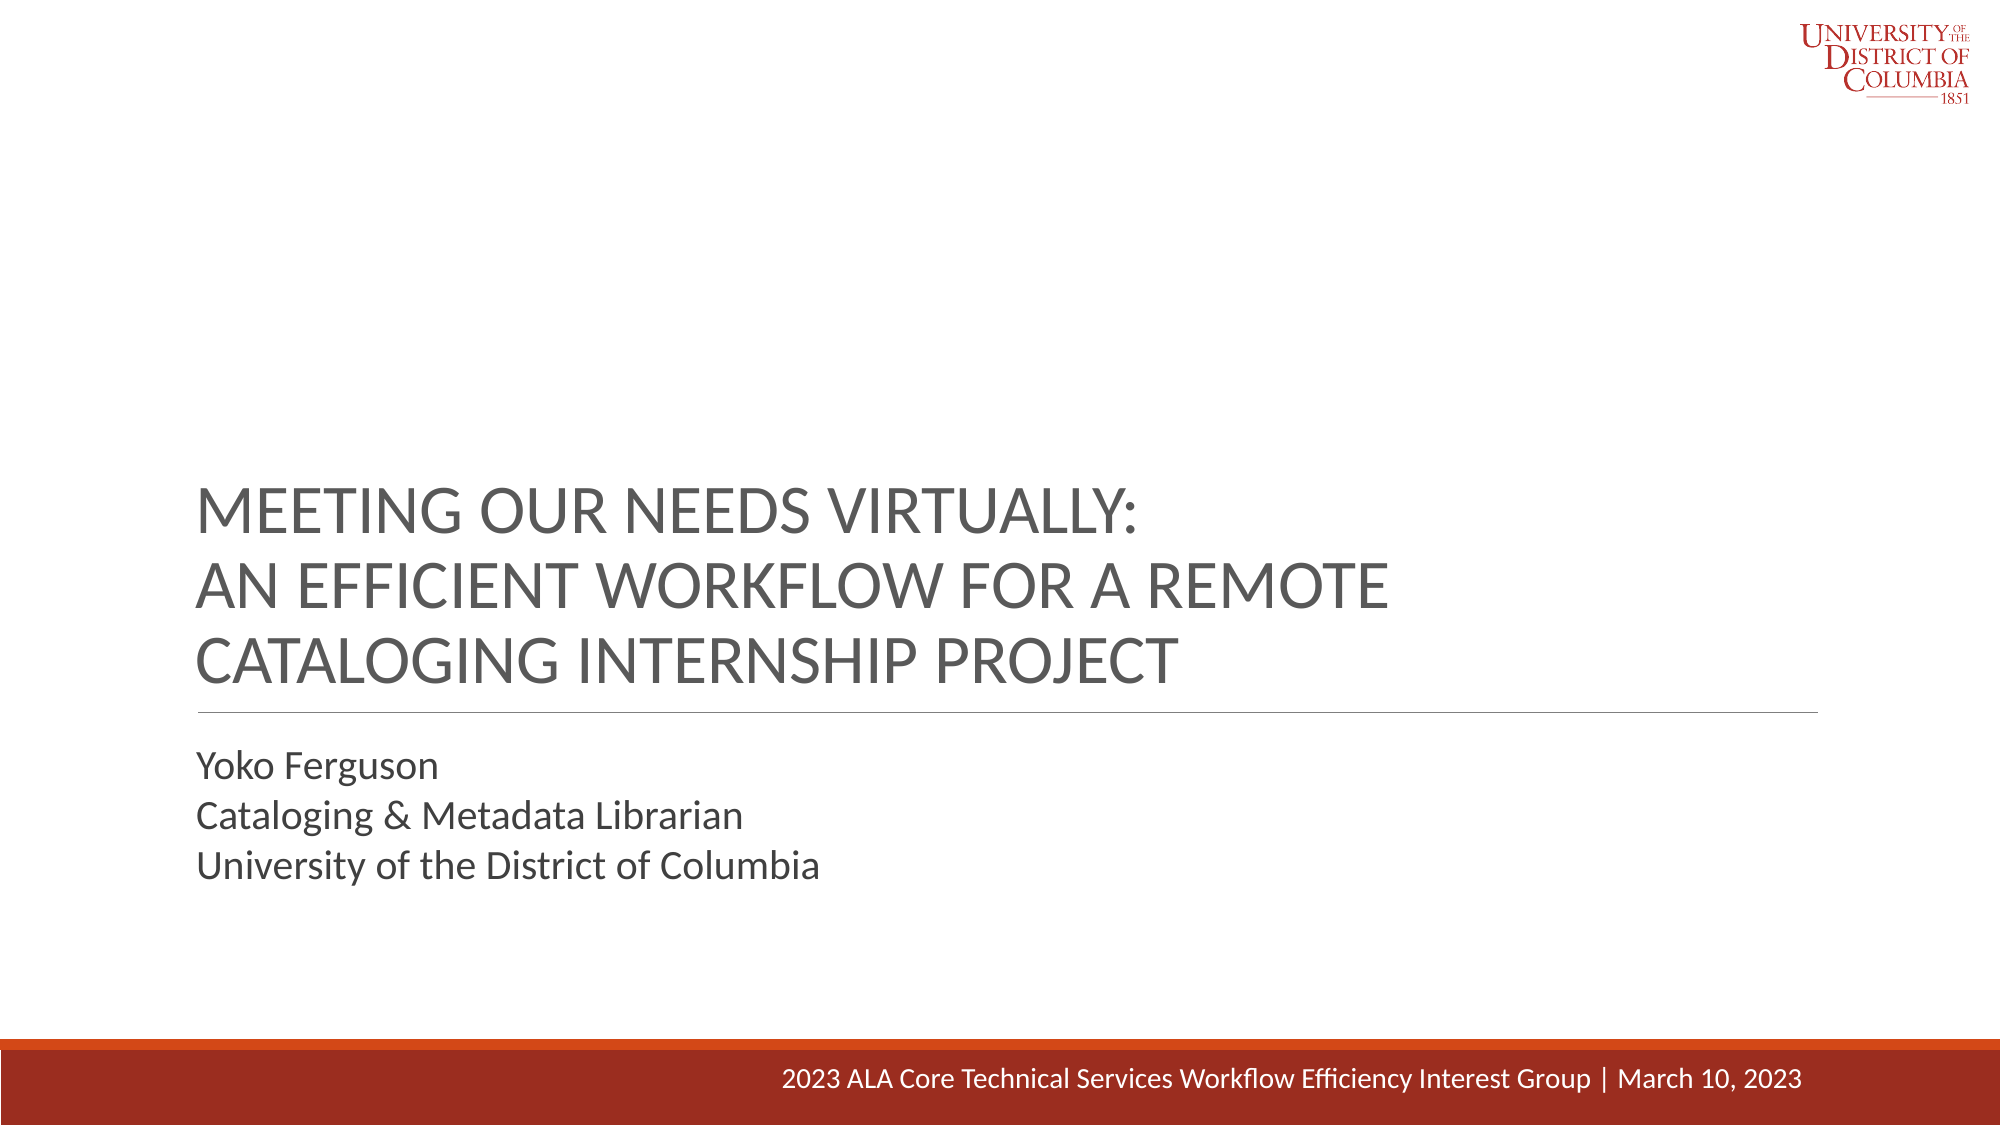

MEETING OUR NEEDS VIRTUALLY:
AN EFFICIENT WORKFLOW FOR A REMOTE CATALOGING INTERNSHIP PROJECT
Yoko Ferguson
Cataloging & Metadata Librarian
University of the District of Columbia
2023 ALA Core Technical Services Workflow Efficiency Interest Group | March 10, 2023